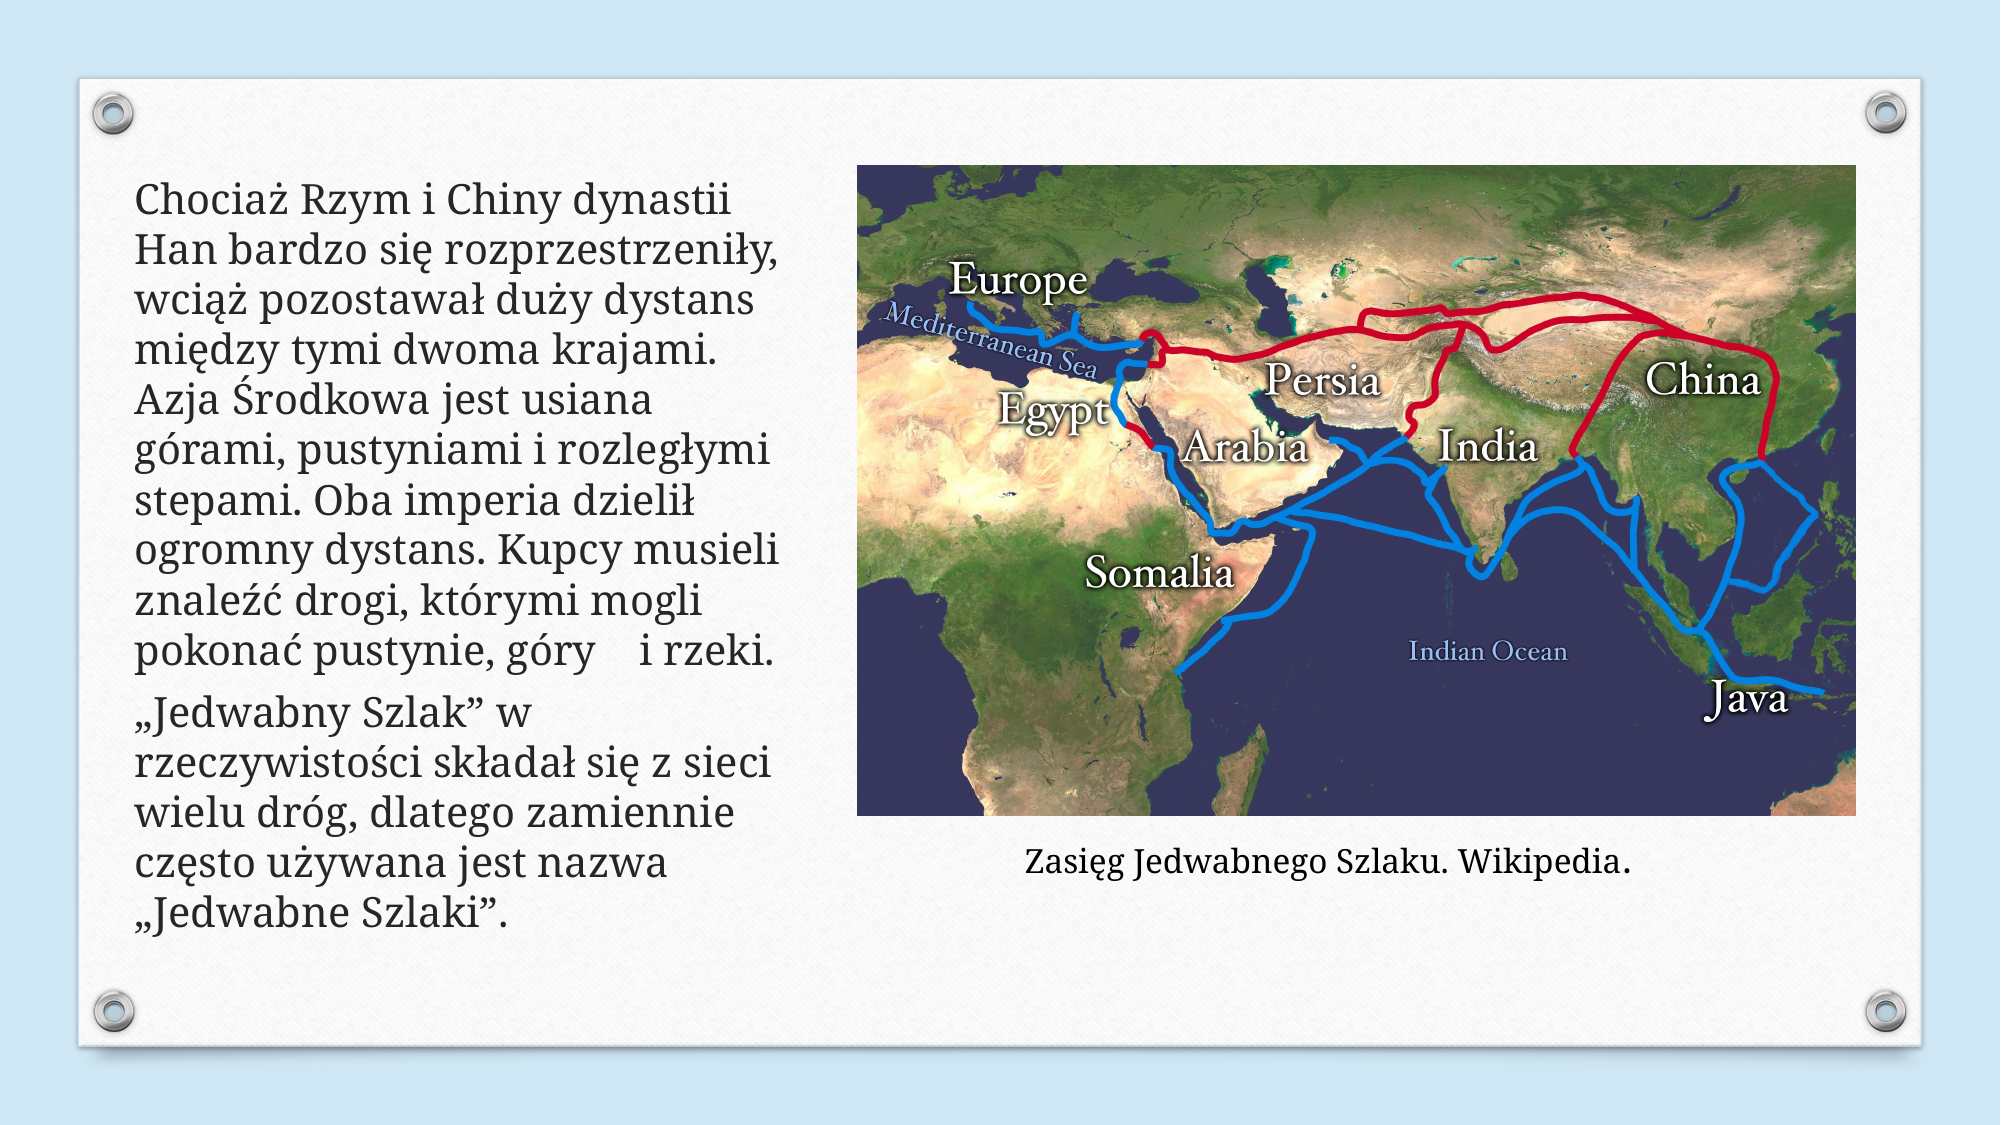

# Chociaż Rzym i Chiny dynastii Han bardzo się rozprzestrzeniły, wciąż pozostawał duży dystans między tymi dwoma krajami. Azja Środkowa jest usiana górami, pustyniami i rozległymi stepami. Oba imperia dzielił ogromny dystans. Kupcy musieli znaleźć drogi, którymi mogli pokonać pustynie, góry i rzeki.
„Jedwabny Szlak” w rzeczywistości składał się z sieci wielu dróg, dlatego zamiennie często używana jest nazwa „Jedwabne Szlaki”.
Zasięg Jedwabnego Szlaku. Wikipedia.